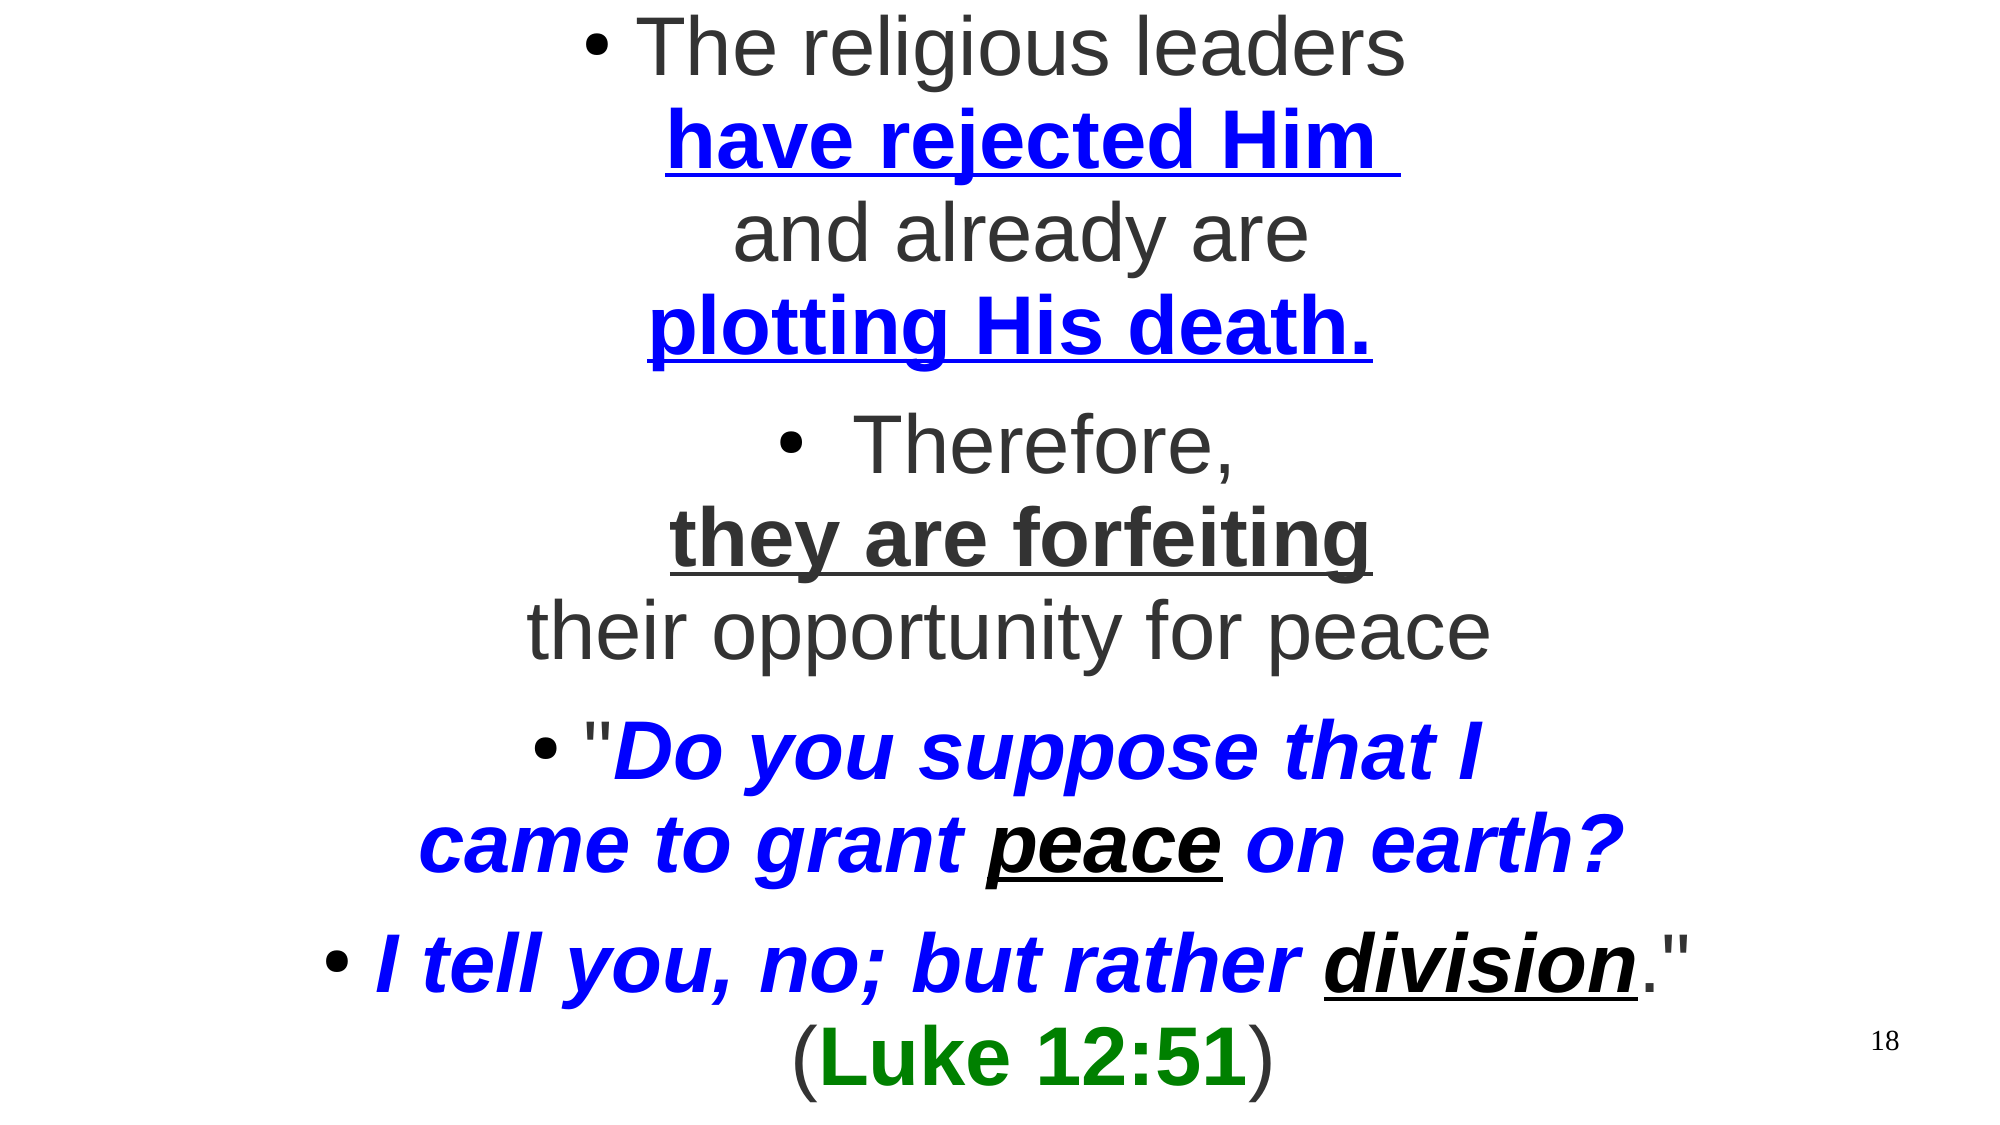

# The religious leaders have rejected Him and already are plotting His death.
 Therefore,
they are forfeiting
their opportunity for peace
"Do you suppose that I
 came to grant peace on earth?
I tell you, no; but rather division."
(Luke 12:51)
18